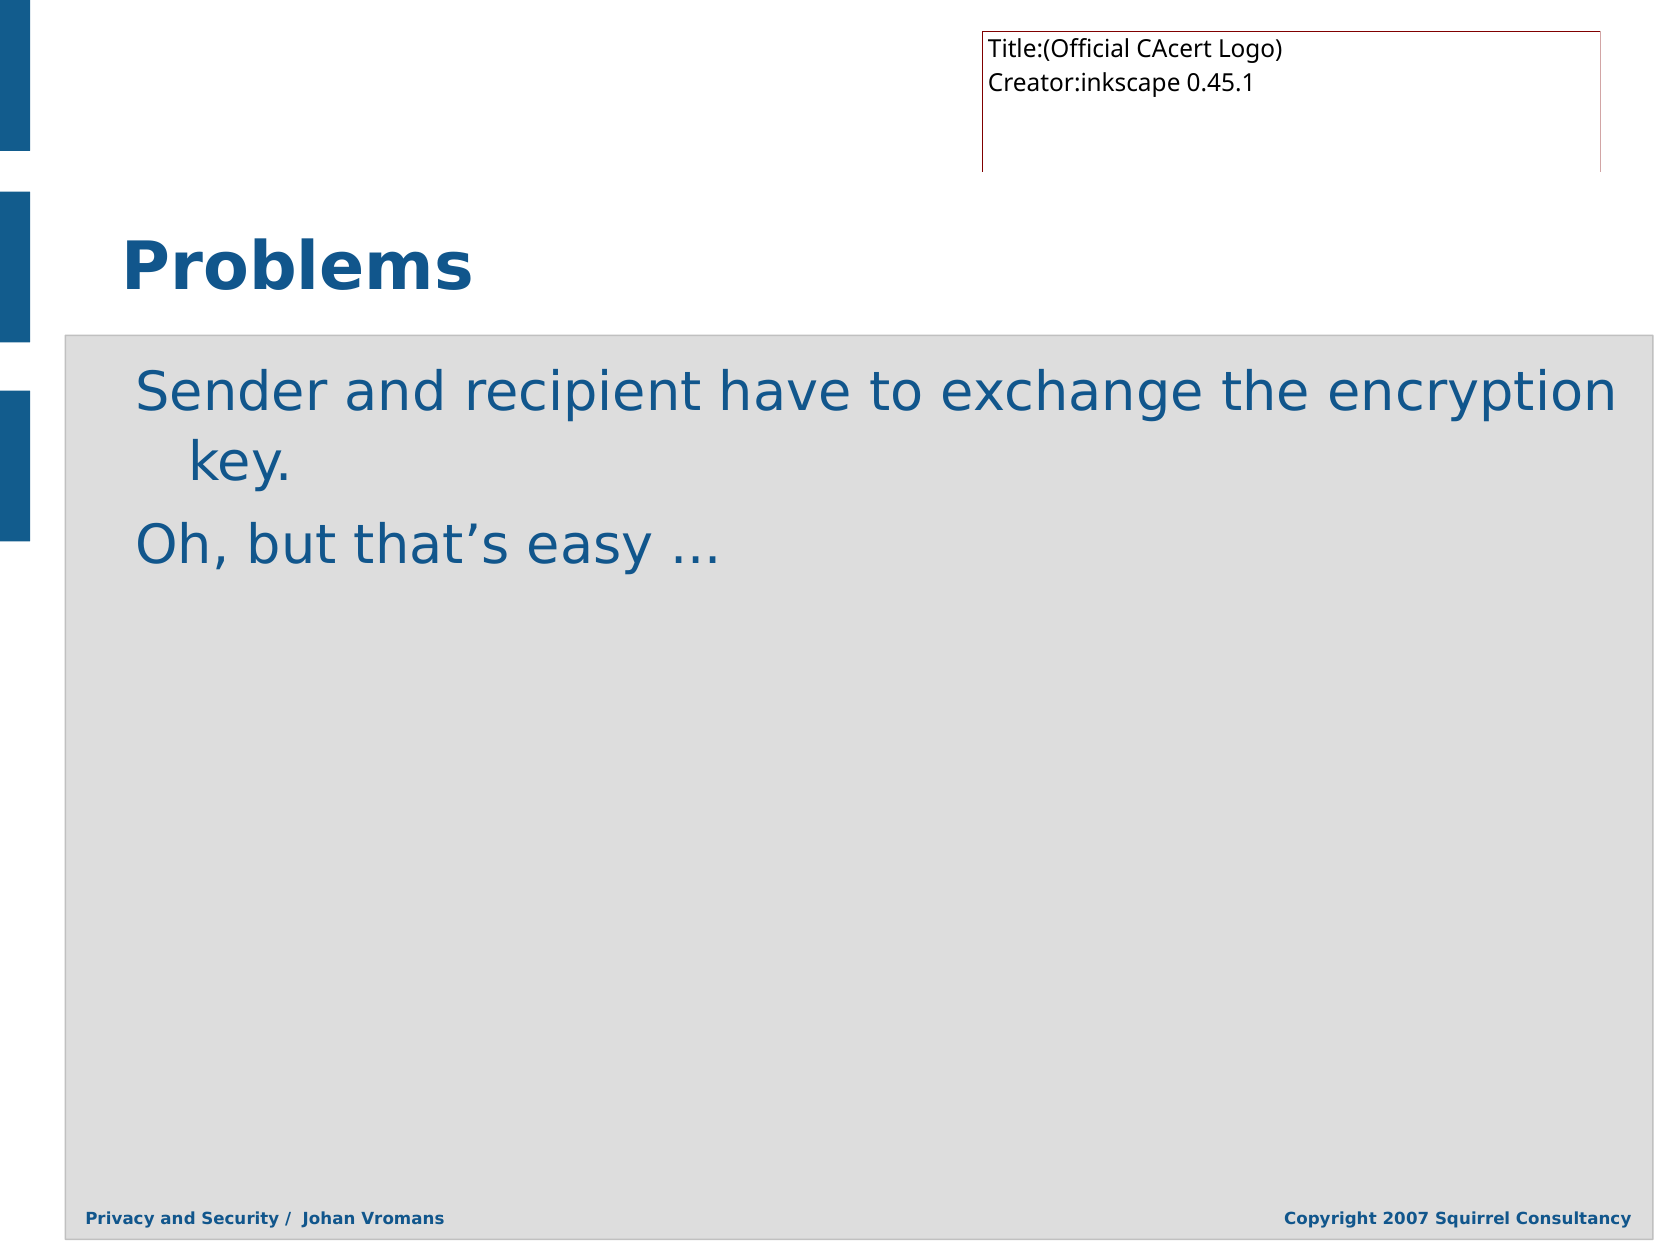

# Problems
Sender and recipient have to exchange the encryption key.
Oh, but that’s easy ...